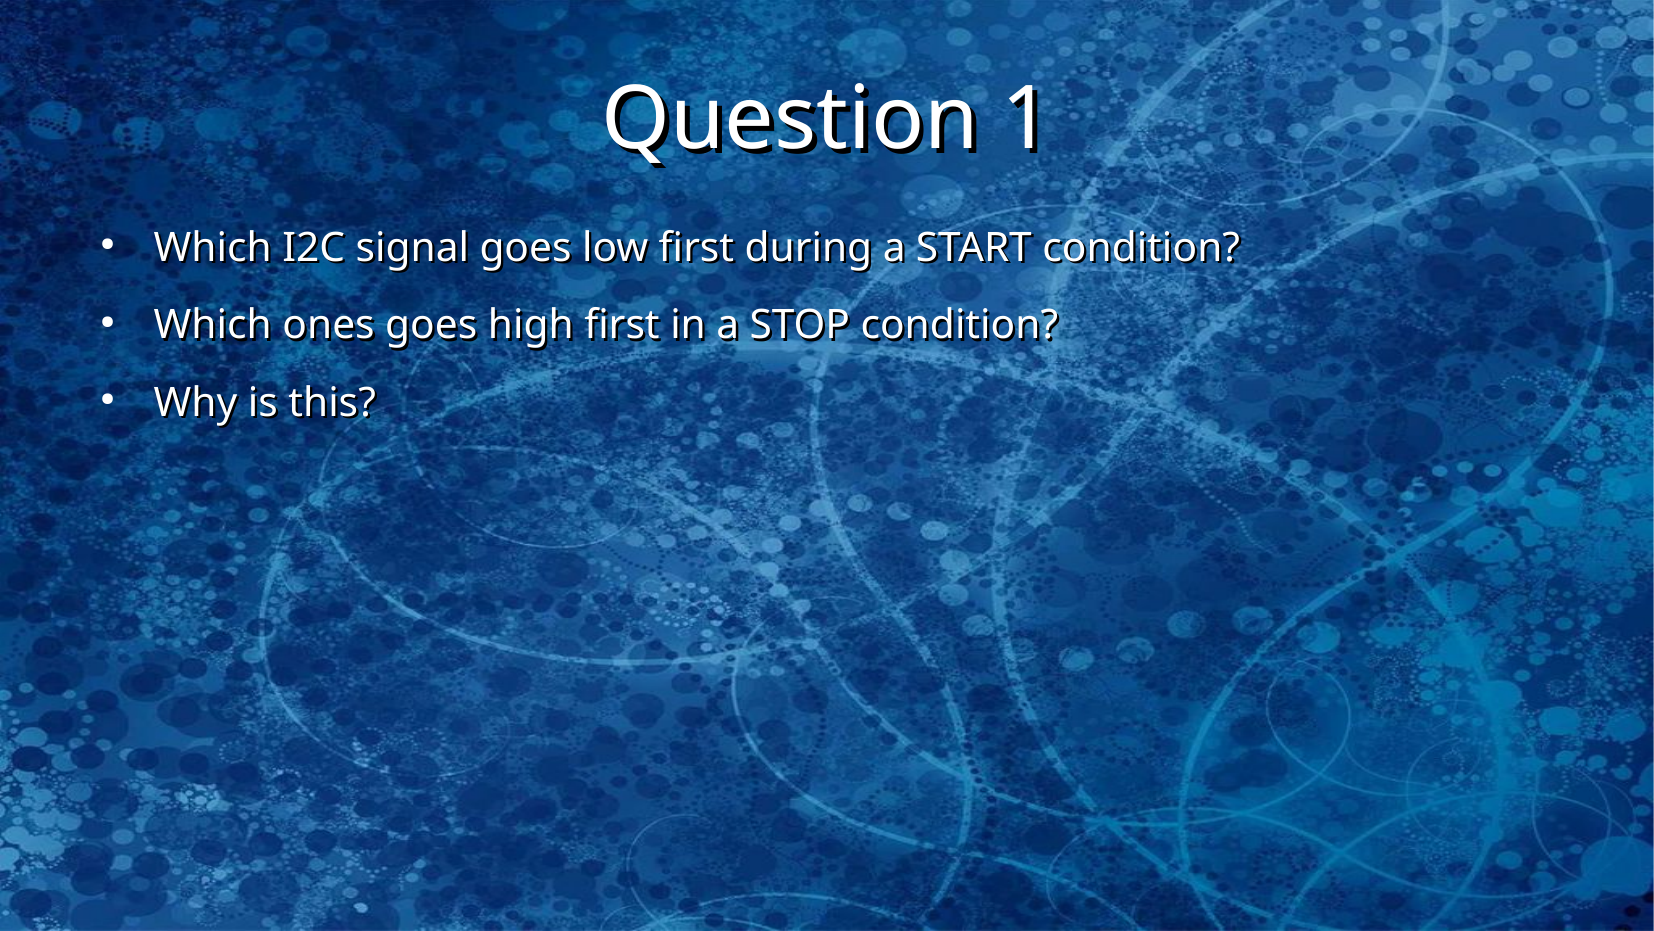

# Question 1
Which I2C signal goes low first during a START condition?
Which ones goes high first in a STOP condition?
Why is this?